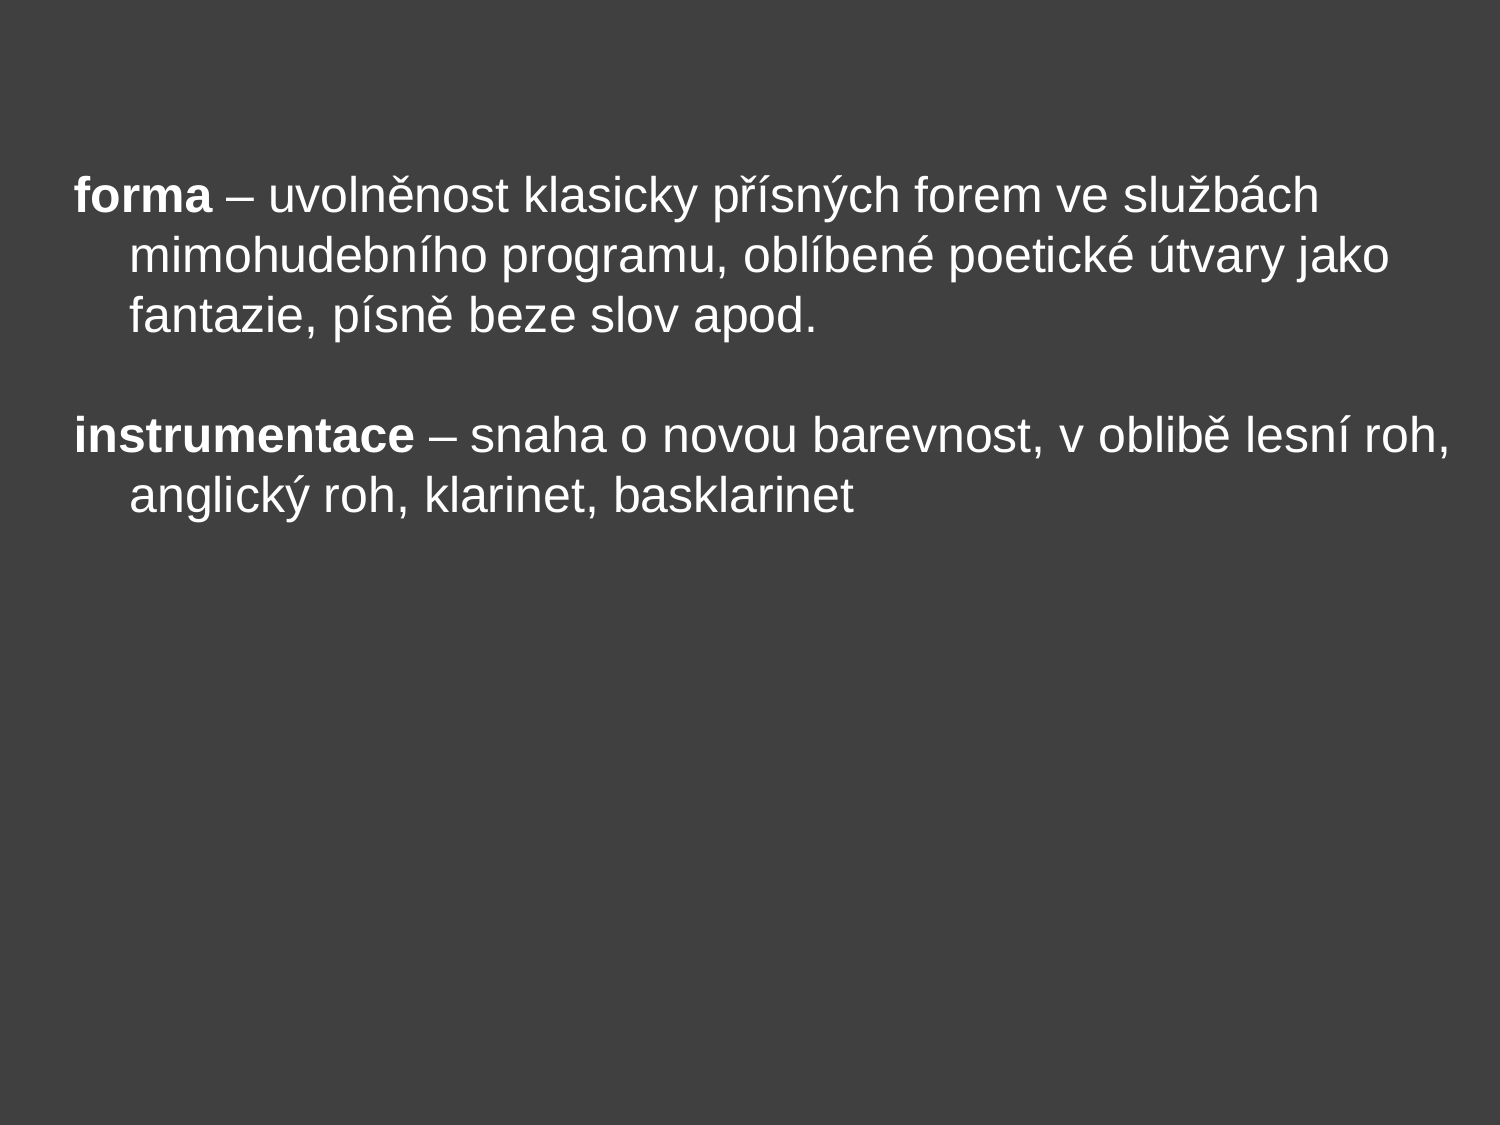

# forma – uvolněnost klasicky přísných forem ve službách mimohudebního programu, oblíbené poetické útvary jako fantazie, písně beze slov apod.
instrumentace – snaha o novou barevnost, v oblibě lesní roh, anglický roh, klarinet, basklarinet